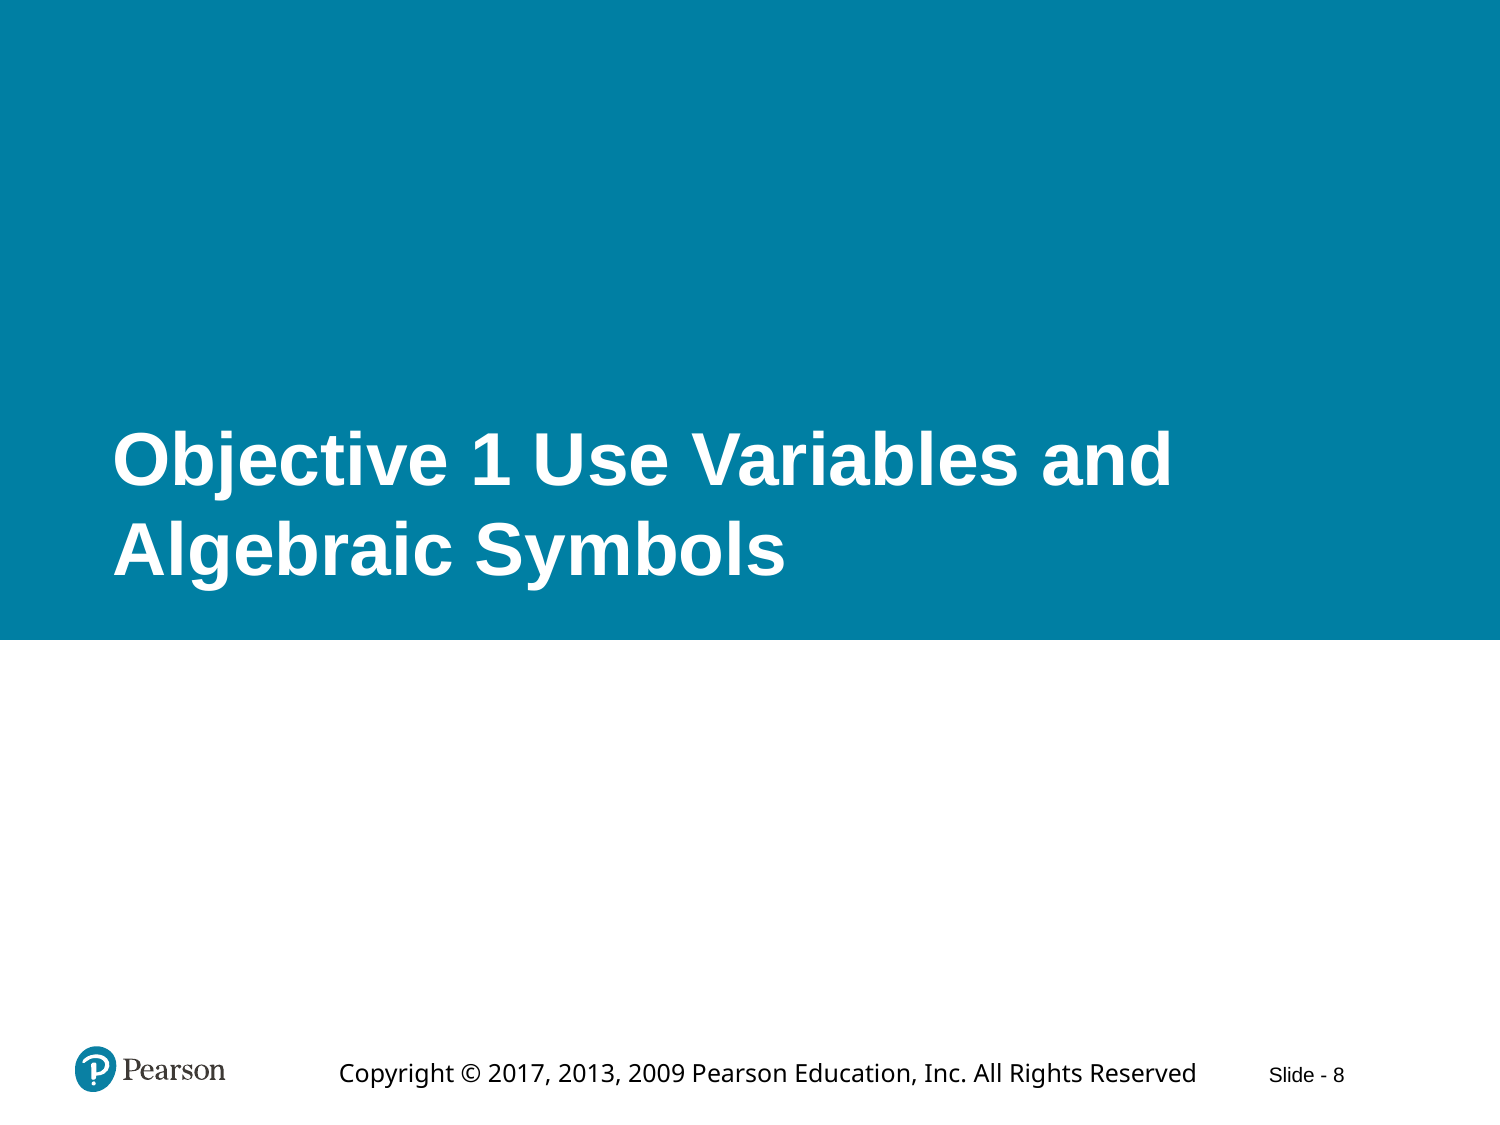

# Objective 1 Use Variables and Algebraic Symbols